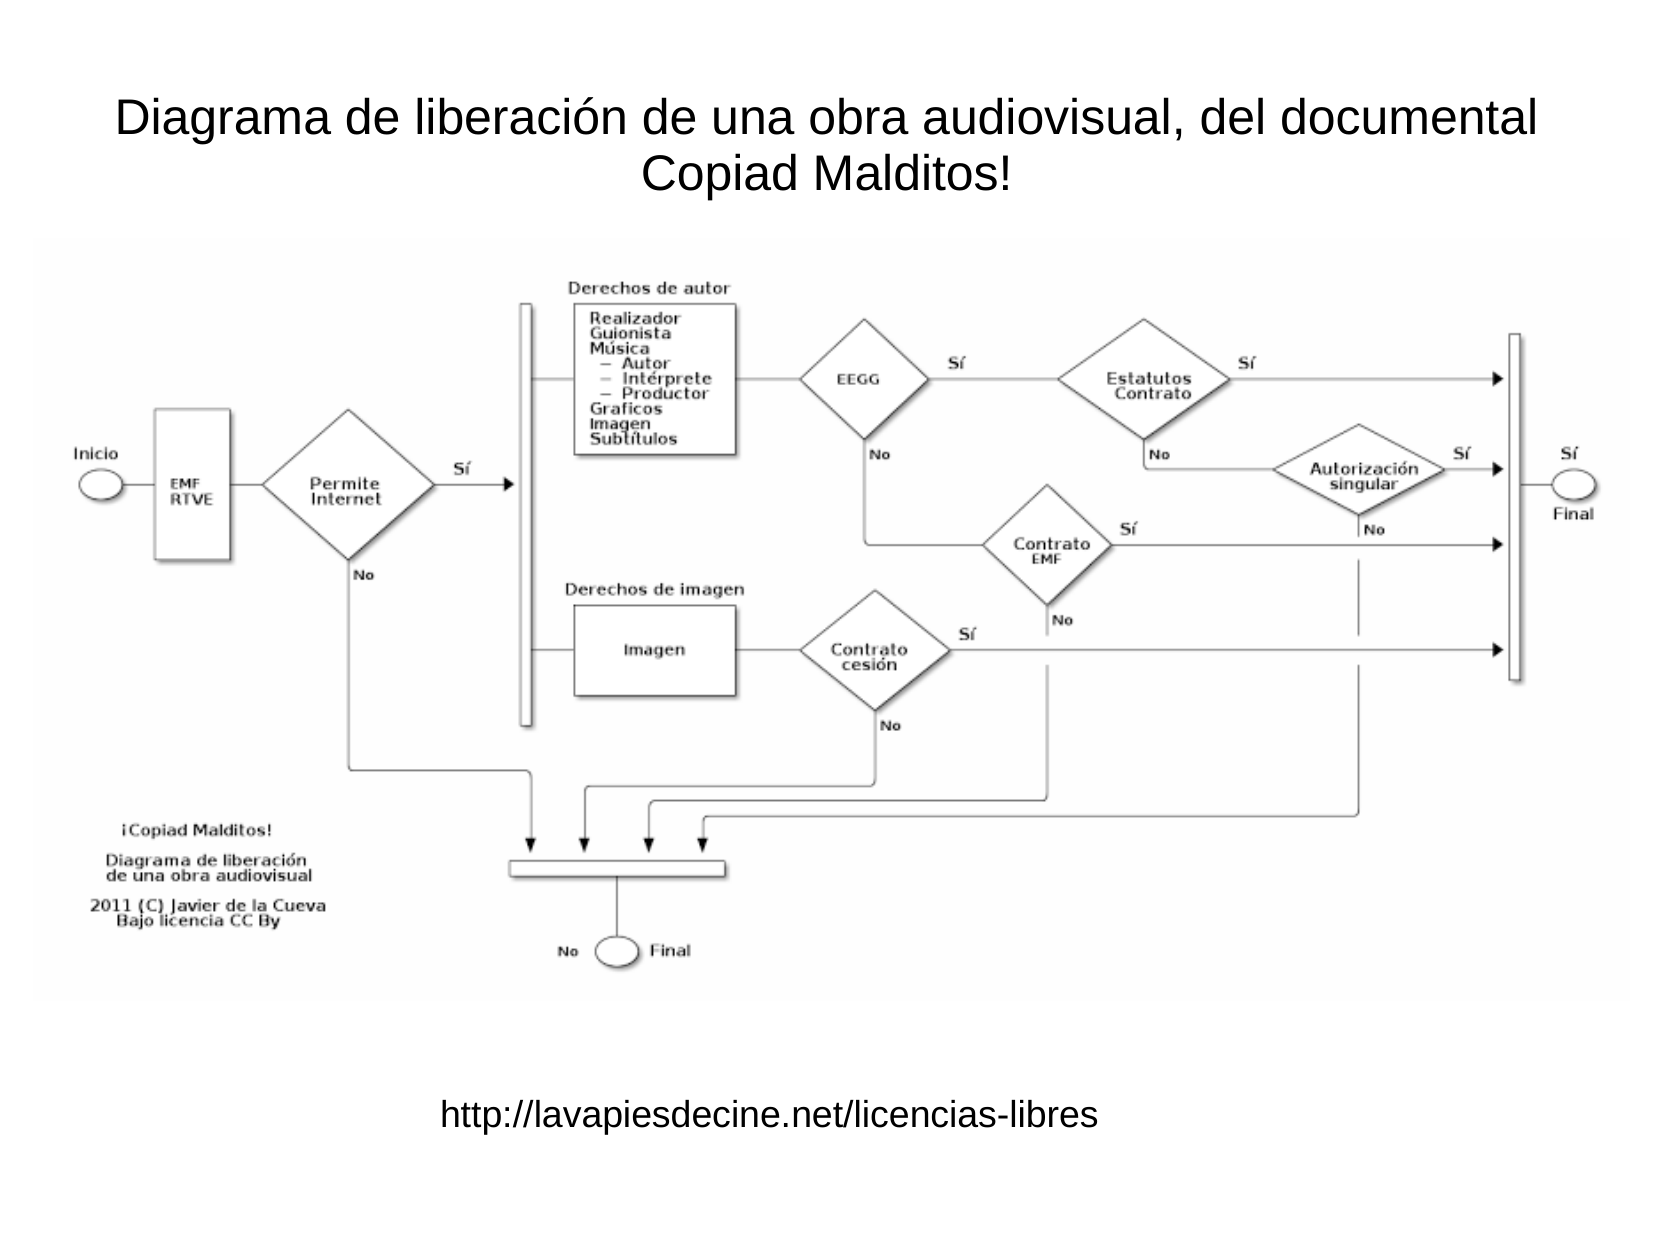

Diagrama de liberación de una obra audiovisual, del documental Copiad Malditos!
http://lavapiesdecine.net/licencias-libres